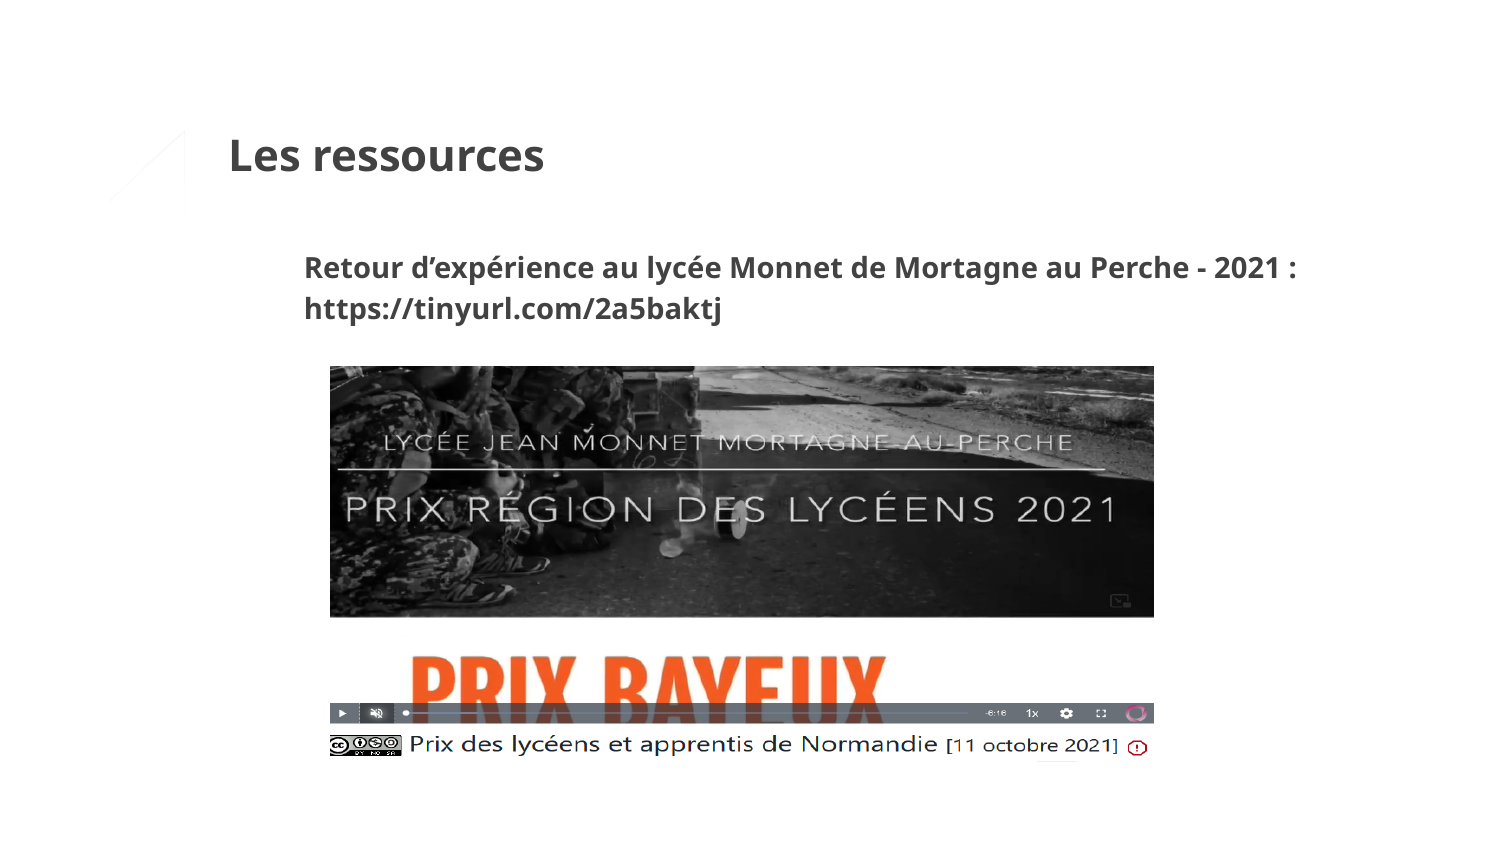

# Les ressources
Retour d’expérience au lycée Monnet de Mortagne au Perche - 2021 :
https://tinyurl.com/2a5baktj